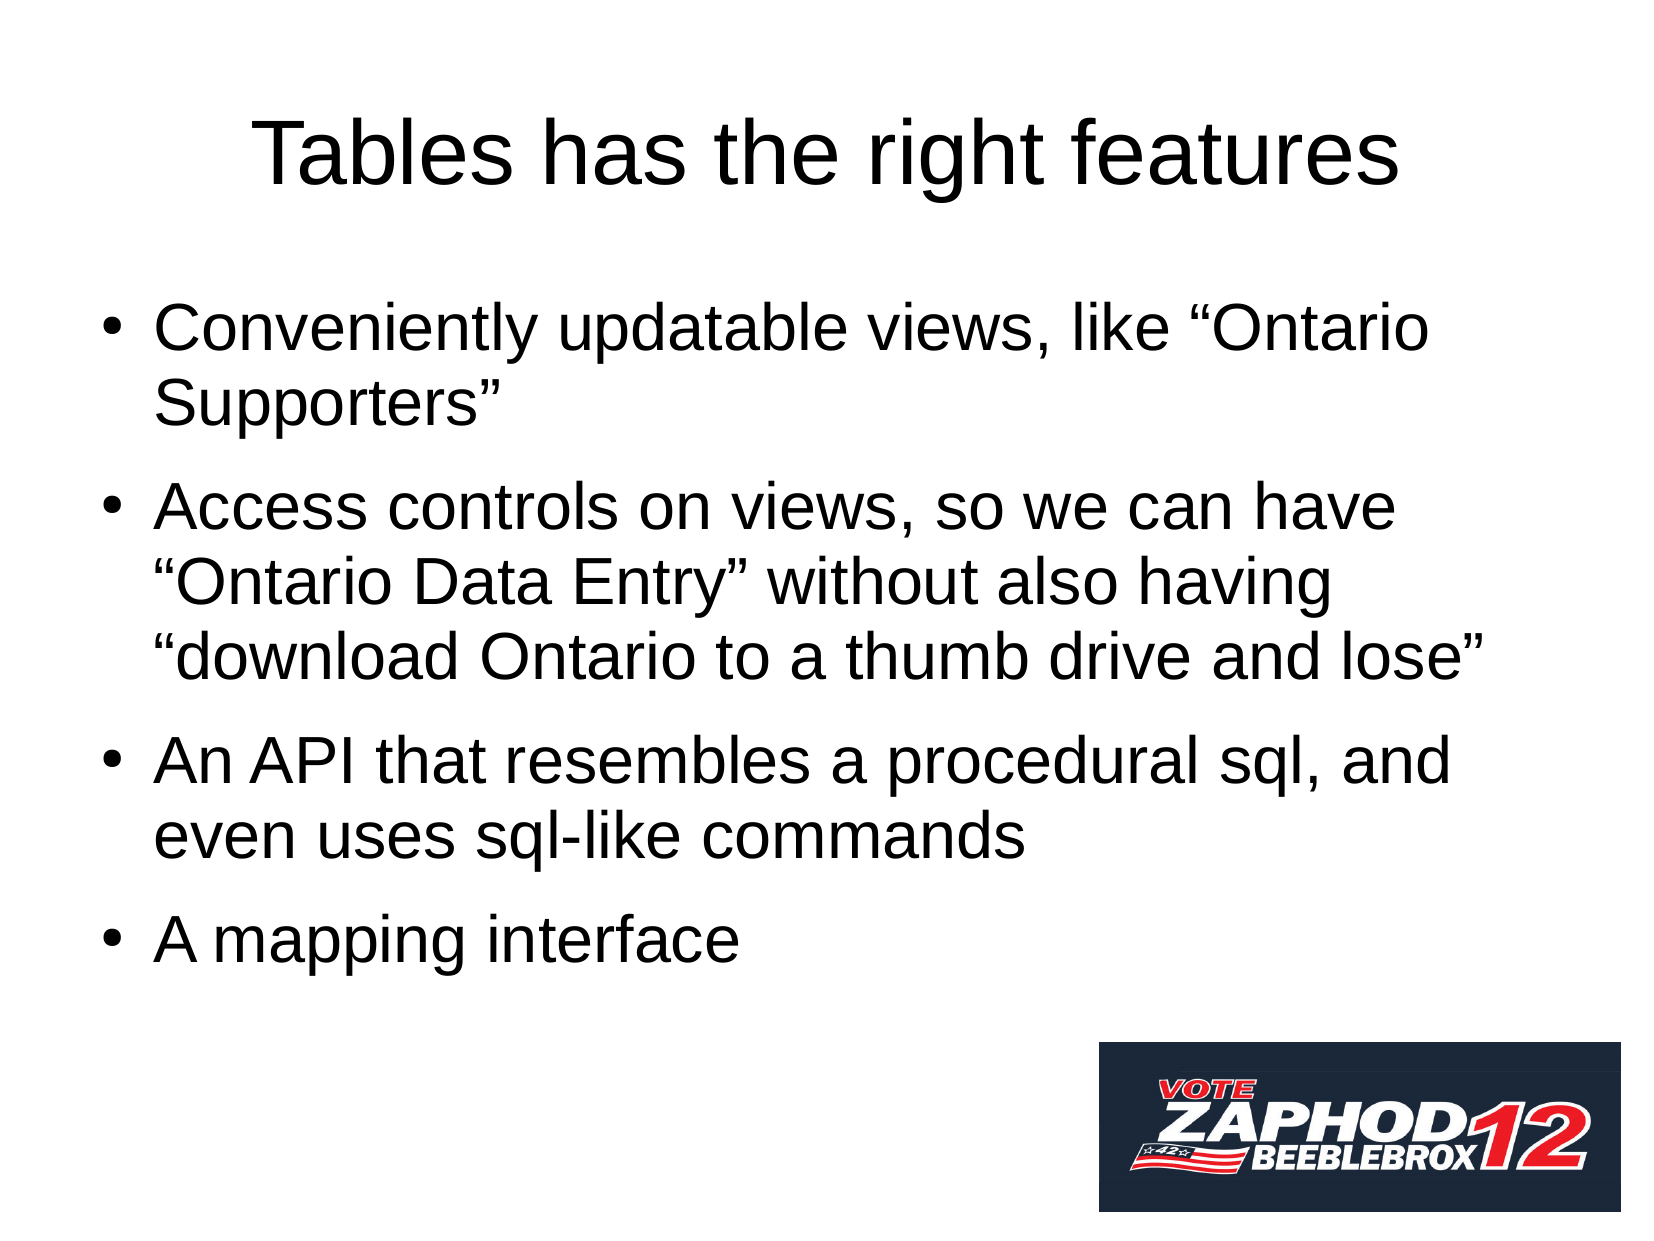

# Tables has the right features
Conveniently updatable views, like “Ontario Supporters”
Access controls on views, so we can have “Ontario Data Entry” without also having “download Ontario to a thumb drive and lose”
An API that resembles a procedural sql, and even uses sql-like commands
A mapping interface